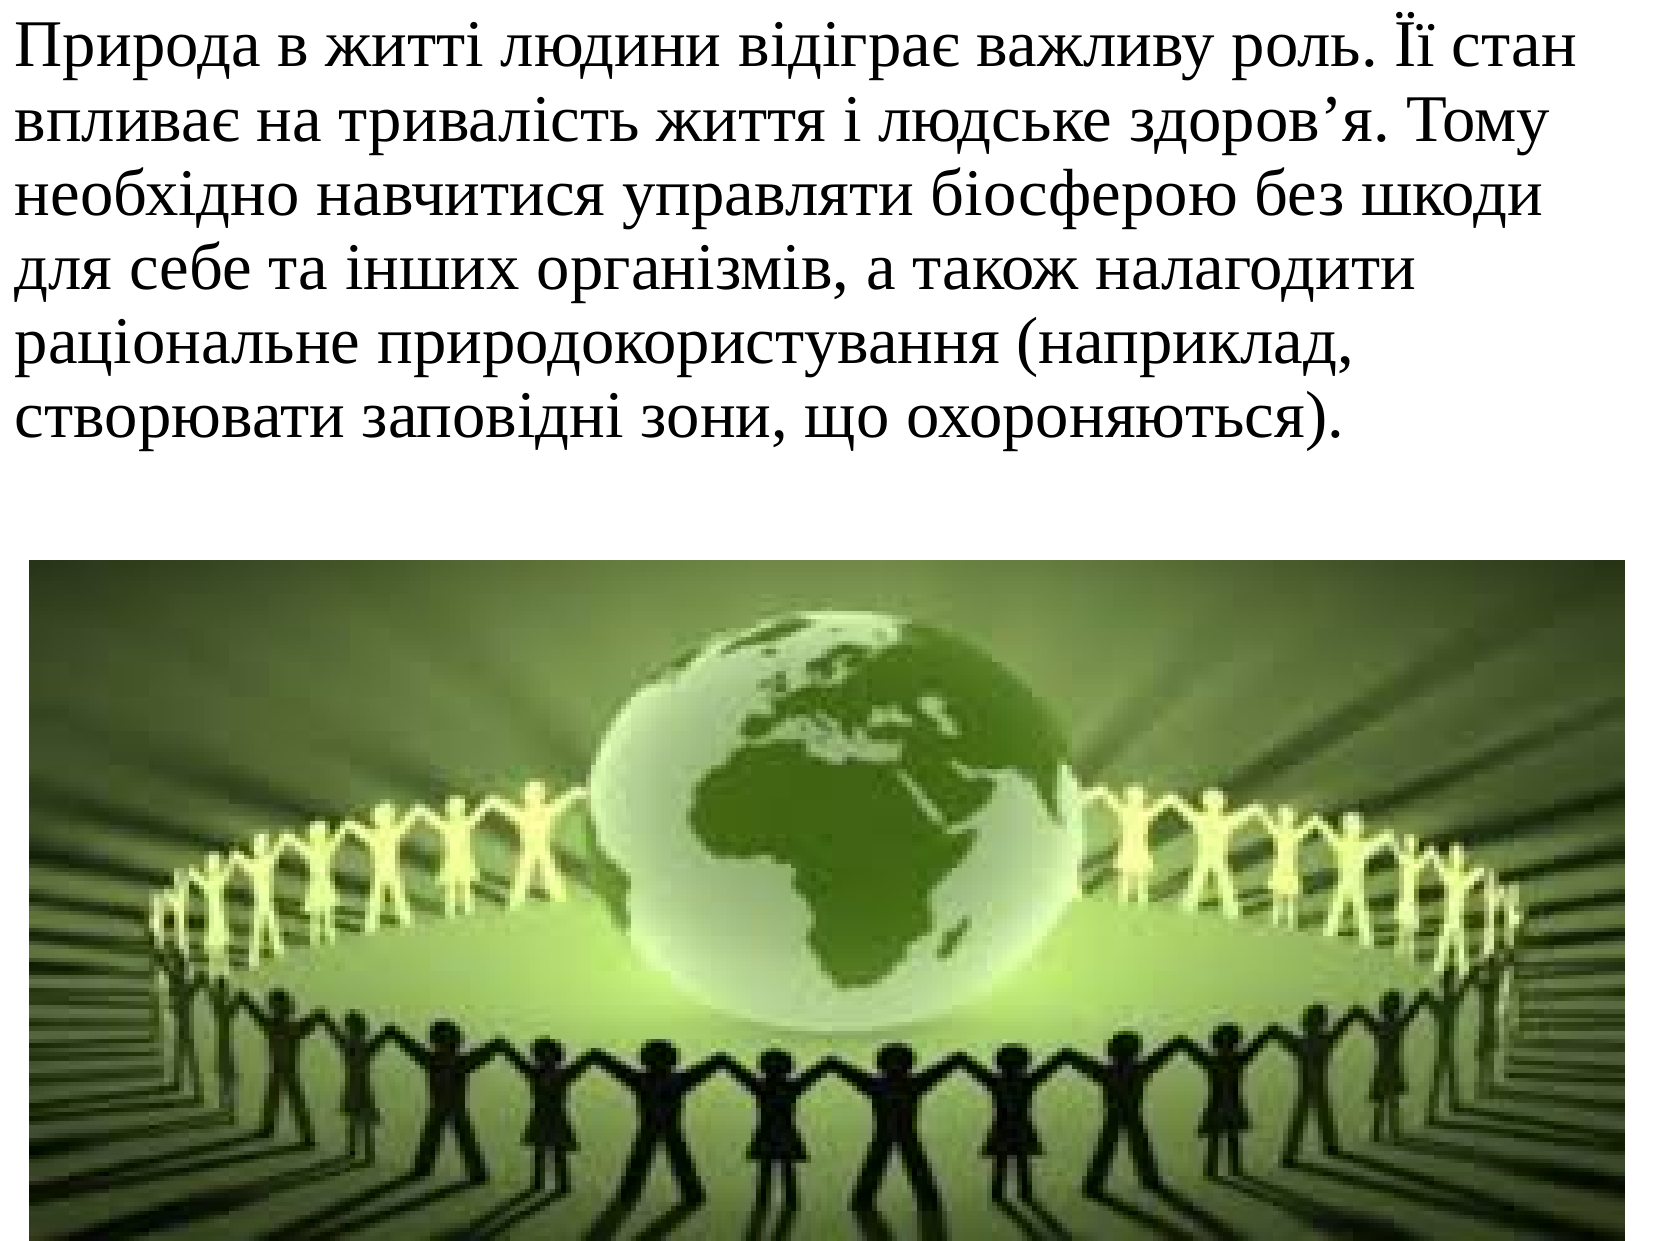

Природа в житті людини відіграє важливу роль. Її стан впливає на тривалість життя і людське здоров’я. Тому необхідно навчитися управляти біосферою без шкоди для себе та інших організмів, а також налагодити раціональне природокористування (наприклад, створювати заповідні зони, що охороняються).